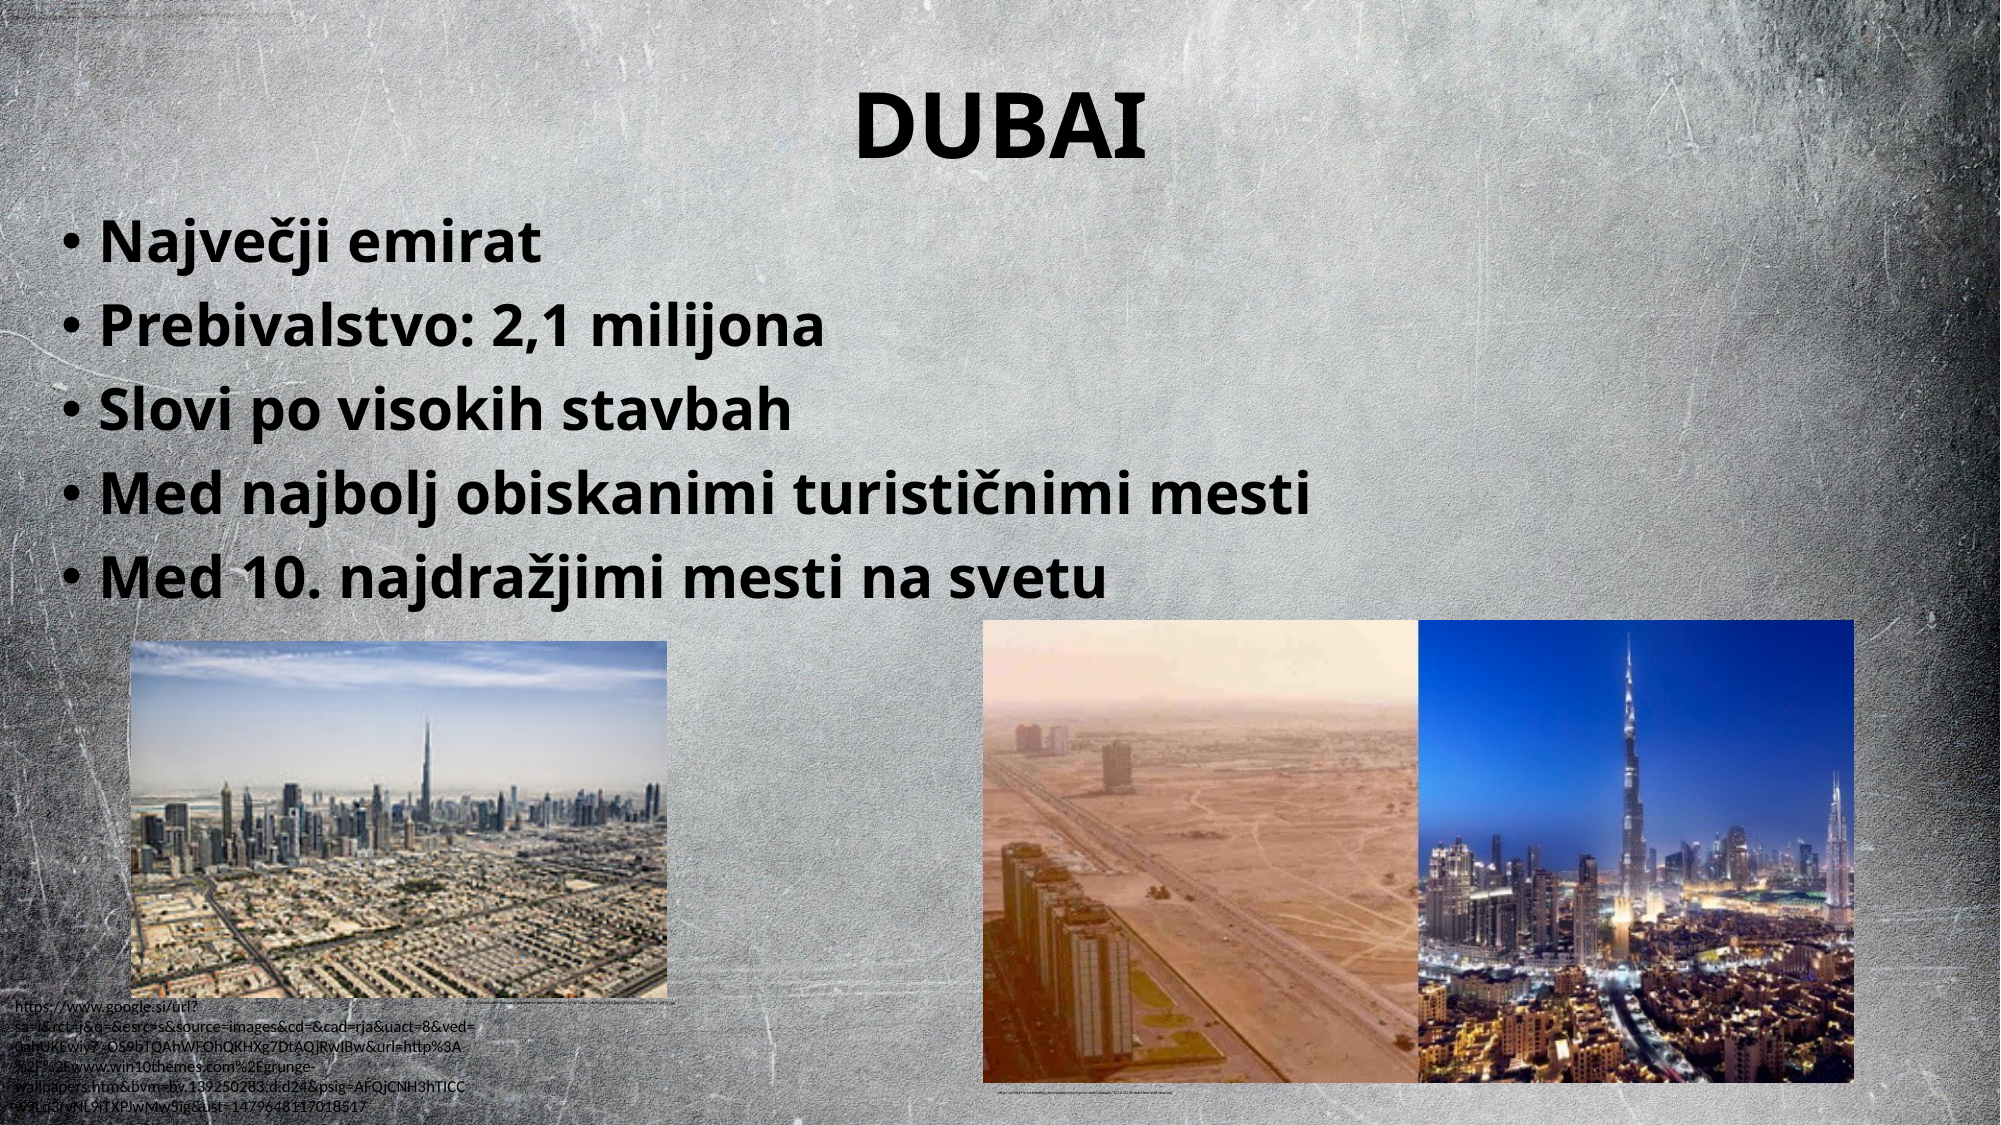

DUBAI
# Največji emirat
Prebivalstvo: 2,1 milijona
Slovi po visokih stavbah
Med najbolj obiskanimi turističnimi mesti
Med 10. najdražjimi mesti na svetu
https://www.google.si/url?sa=i&rct=j&q=&esrc=s&source=images&cd=&cad=rja&uact=8&ved=0ahUKEwiy7_OS9bTQAhWFOhQKHXg7DtAQjRwIBw&url=http%3A%2F%2Fwww.win10themes.com%2Fgrunge-wallpapers.htm&bvm=bv.139250283,d.d24&psig=AFQjCNH3hTICCw9Lq3rvNL9iTXPJwMw5ig&ust=1479648117018517
https://upload.wikimedia.org/wikipedia/commons/thumb/1/1b/Dubai_skyline_2015.jpg/260px-Dubai_skyline_2015.jpg
http://all-that-is-interesting.com/wordpress/wp-content/uploads/2016/02/dubai-then-and-now.jpg